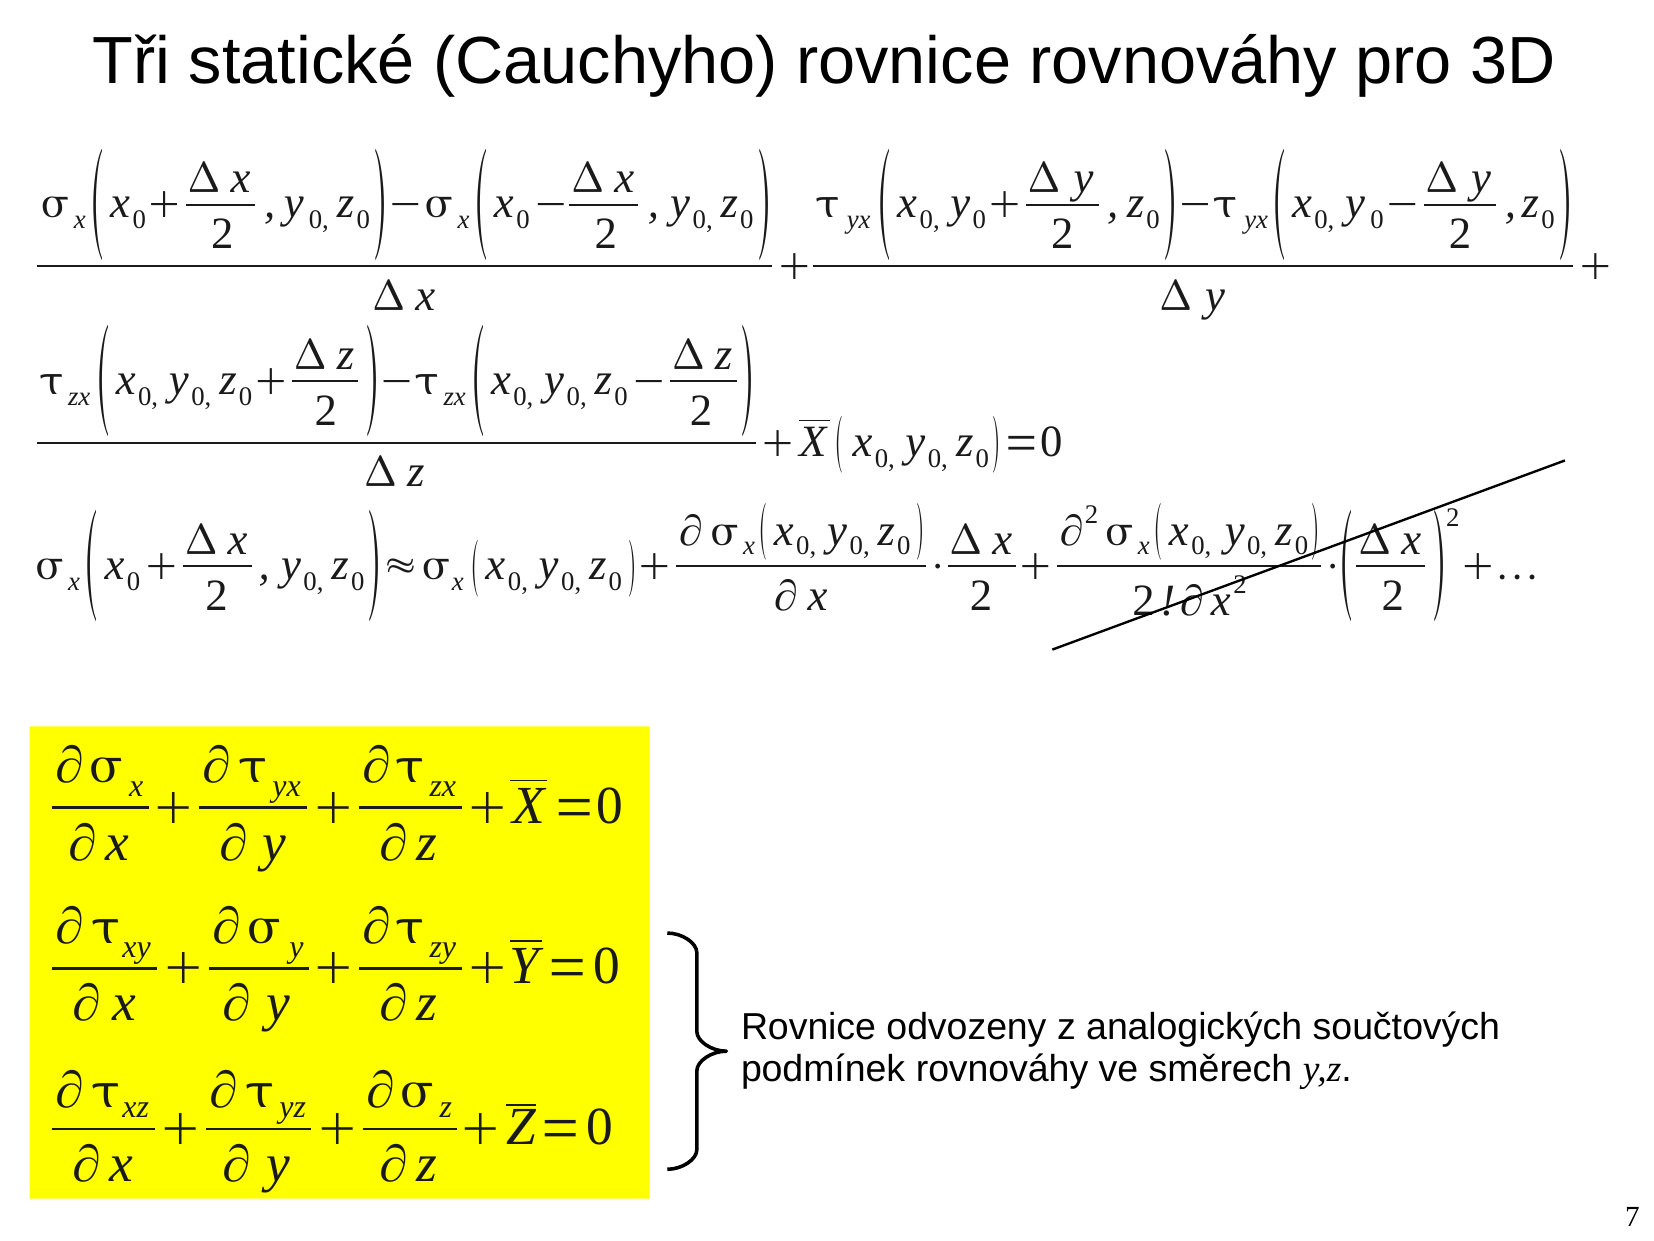

# Tři statické (Cauchyho) rovnice rovnováhy pro 3D
Rovnice odvozeny z analogických součtových podmínek rovnováhy ve směrech y,z.
7